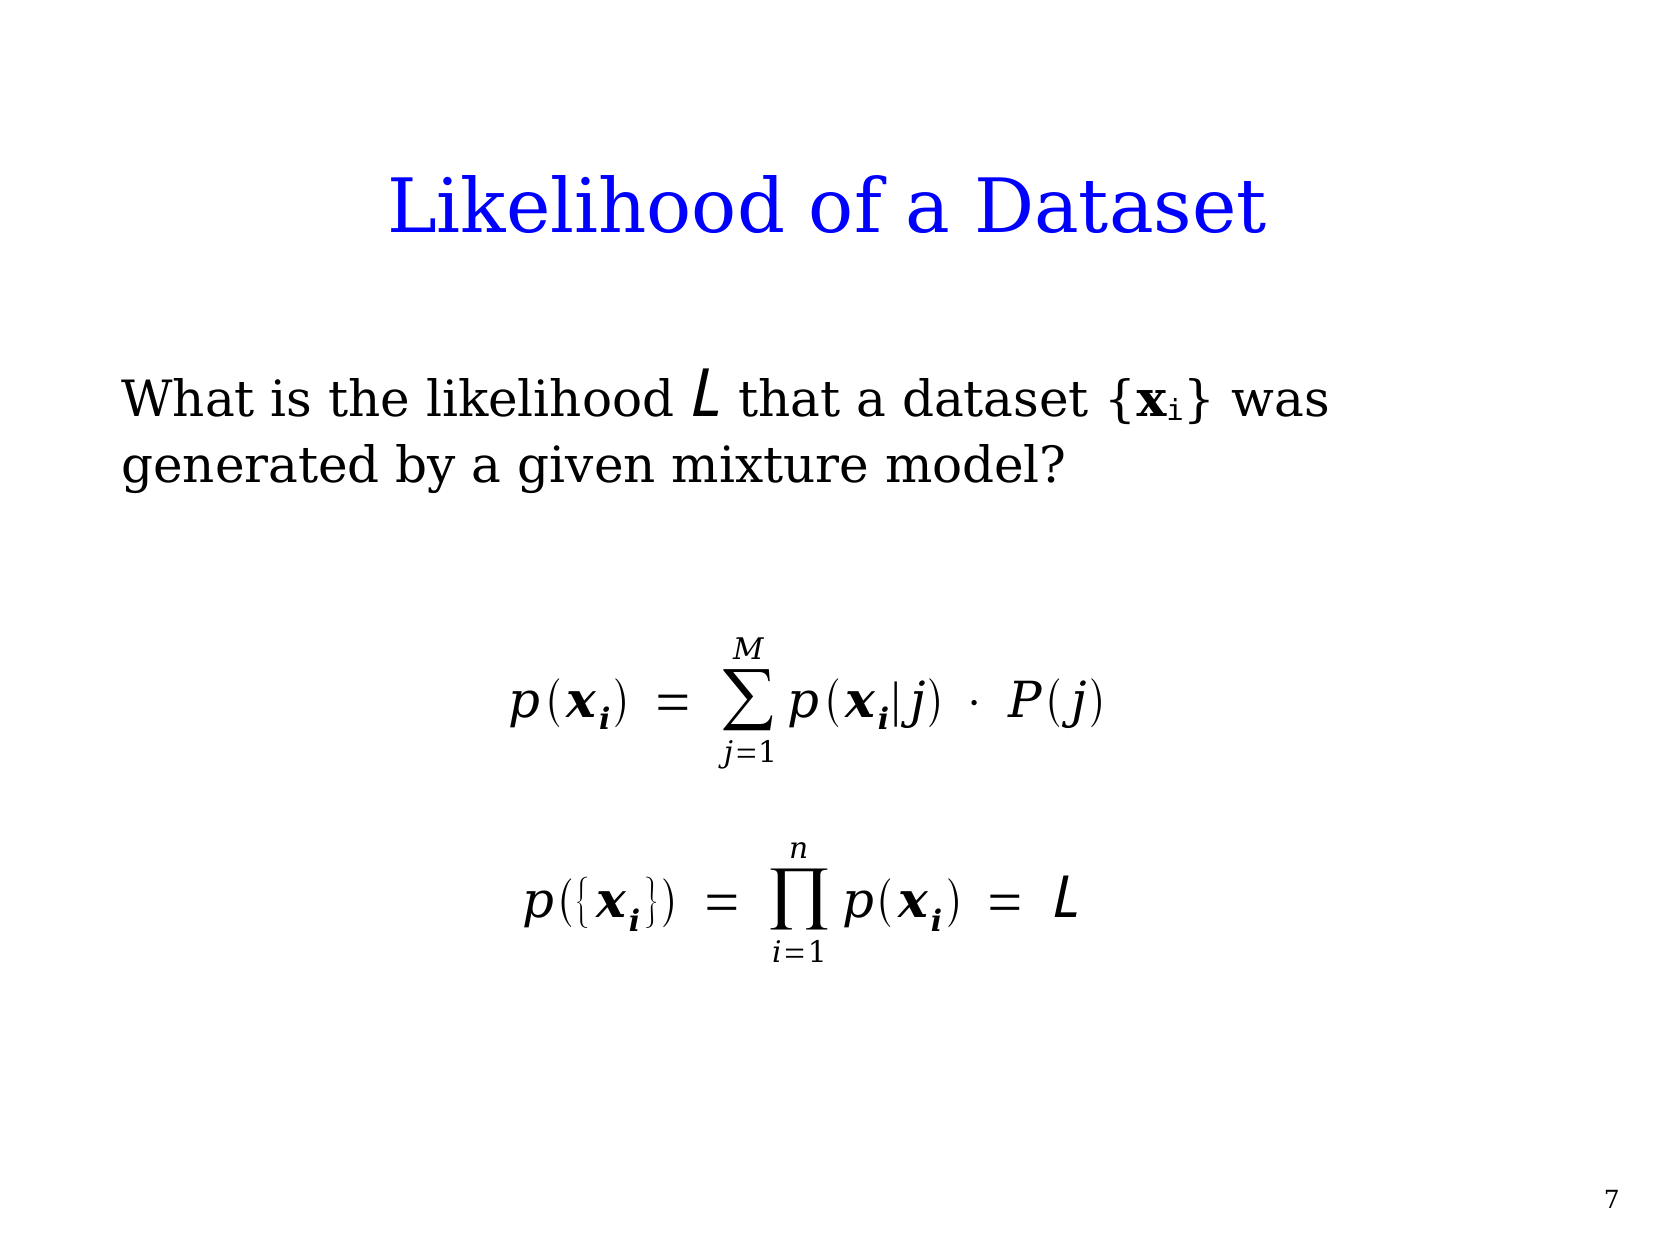

# Likelihood of a Dataset
What is the likelihood L that a dataset {xi} was generated by a given mixture model?